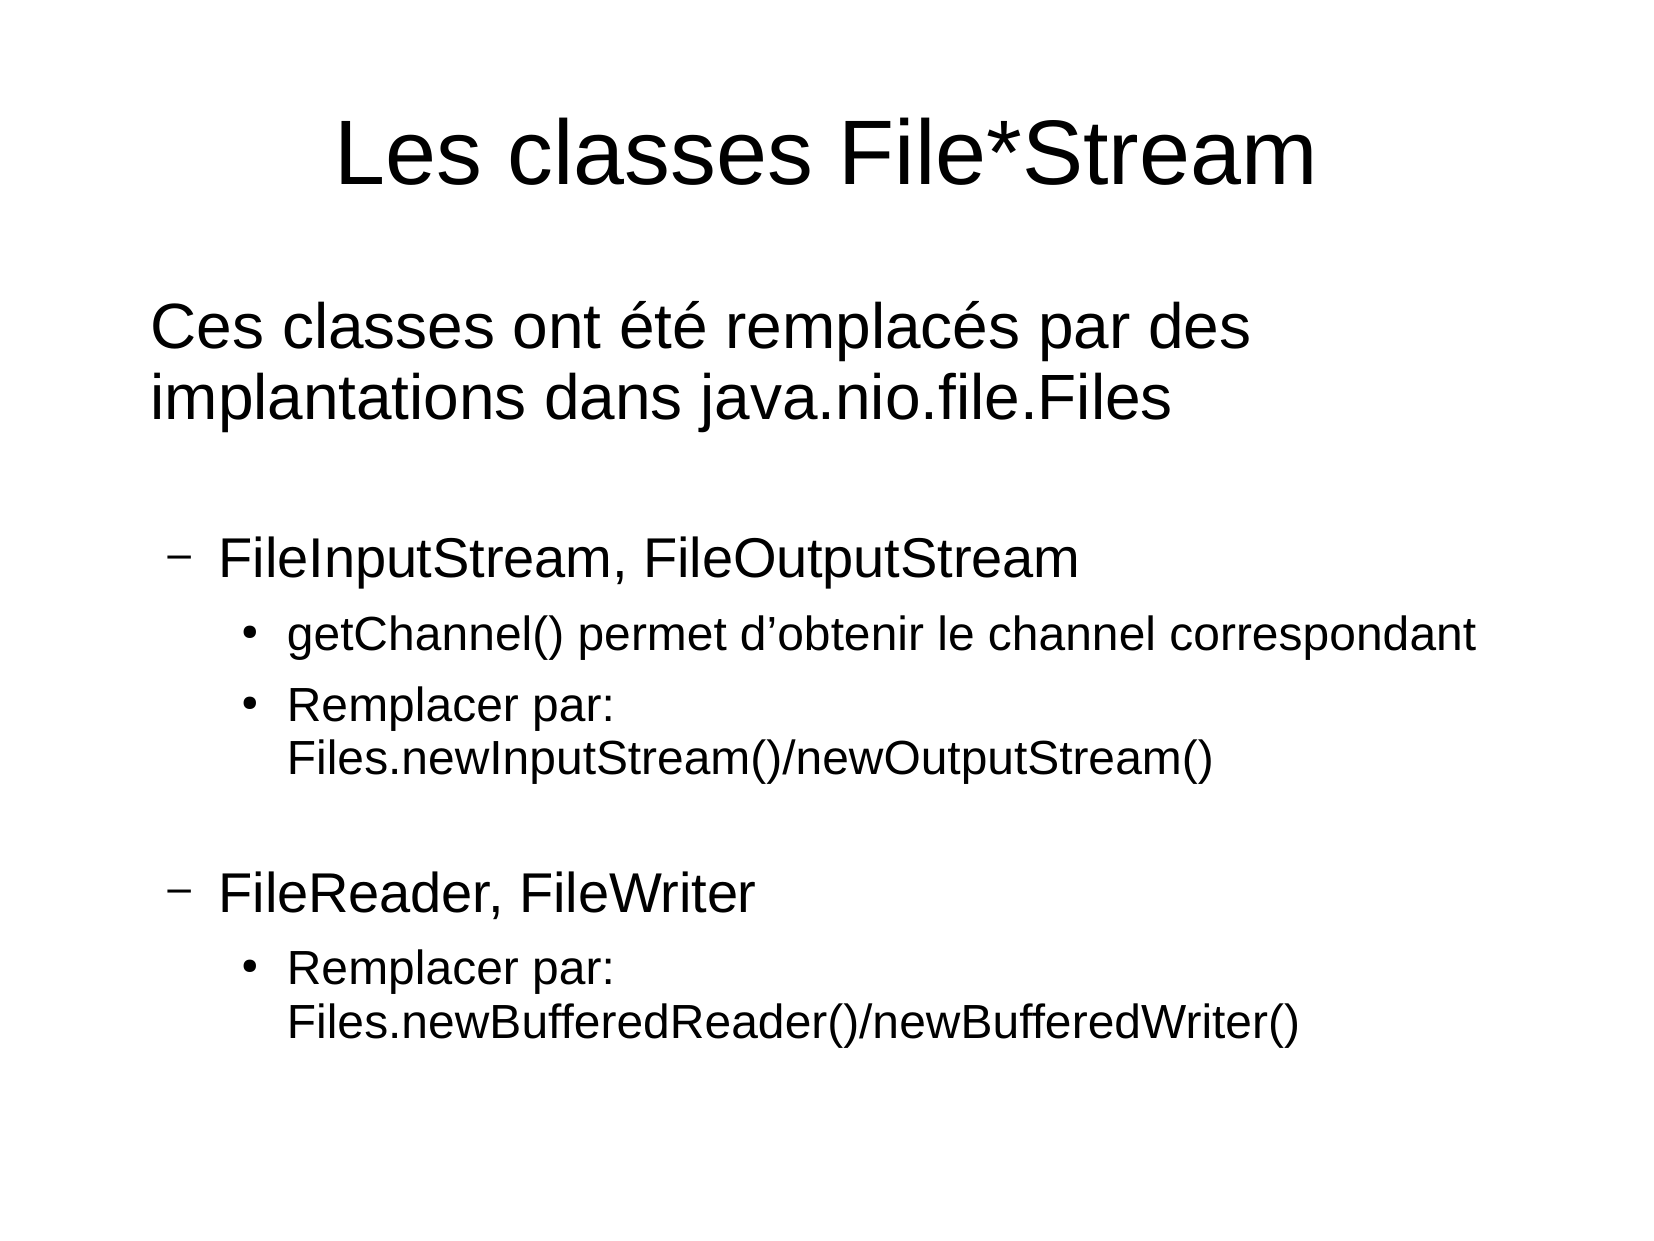

# Les classes File*Stream
Ces classes ont été remplacés par des implantations dans java.nio.file.Files
FileInputStream, FileOutputStream
getChannel() permet d’obtenir le channel correspondant
Remplacer par:
Files.newInputStream()/newOutputStream()
FileReader, FileWriter
Remplacer par:
Files.newBufferedReader()/newBufferedWriter()